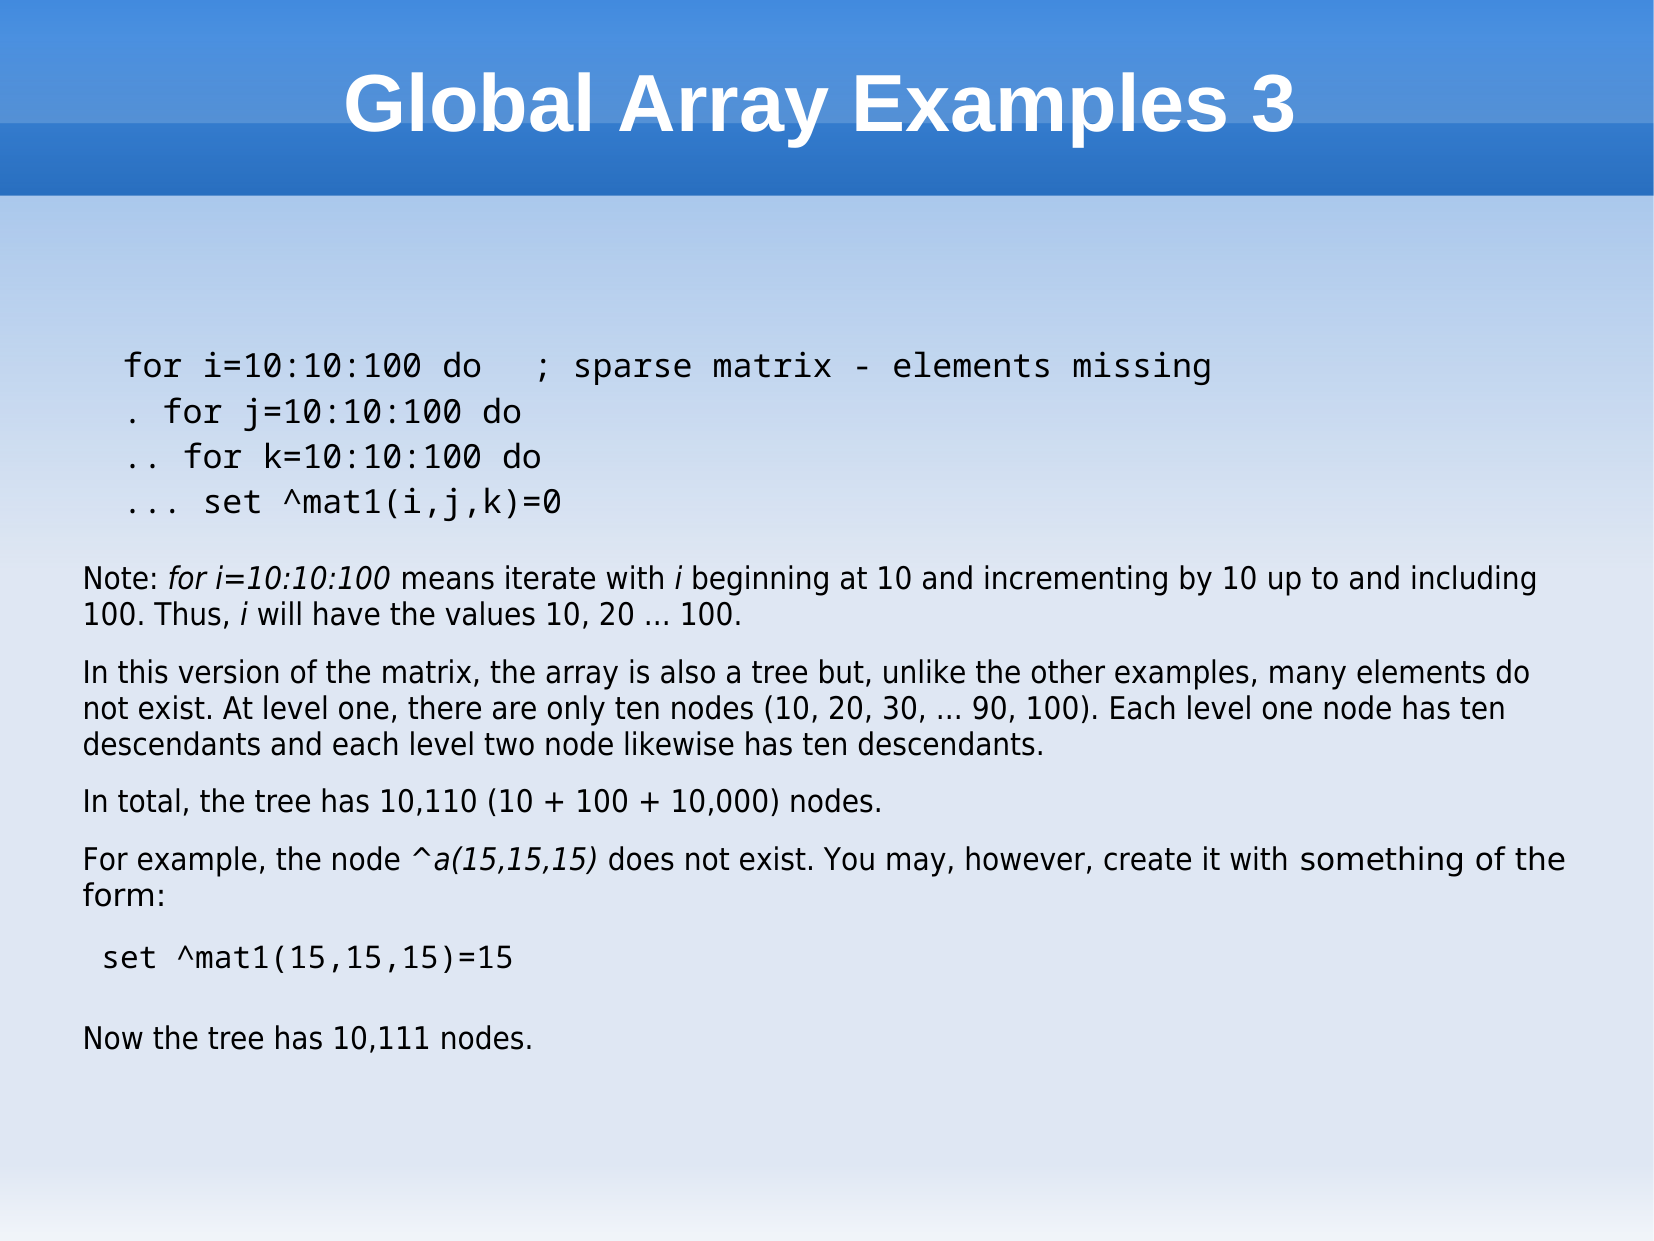

# Global Array Examples 3
 for i=10:10:100 do	; sparse matrix - elements missing
 . for j=10:10:100 do
 .. for k=10:10:100 do
 ... set ^mat1(i,j,k)=0
Note: for i=10:10:100 means iterate with i beginning at 10 and incrementing by 10 up to and including 100. Thus, i will have the values 10, 20 ... 100.
In this version of the matrix, the array is also a tree but, unlike the other examples, many elements do not exist. At level one, there are only ten nodes (10, 20, 30, ... 90, 100). Each level one node has ten descendants and each level two node likewise has ten descendants.
In total, the tree has 10,110 (10 + 100 + 10,000) nodes.
For example, the node ^a(15,15,15) does not exist. You may, however, create it with something of the form:
 set ^mat1(15,15,15)=15
Now the tree has 10,111 nodes.